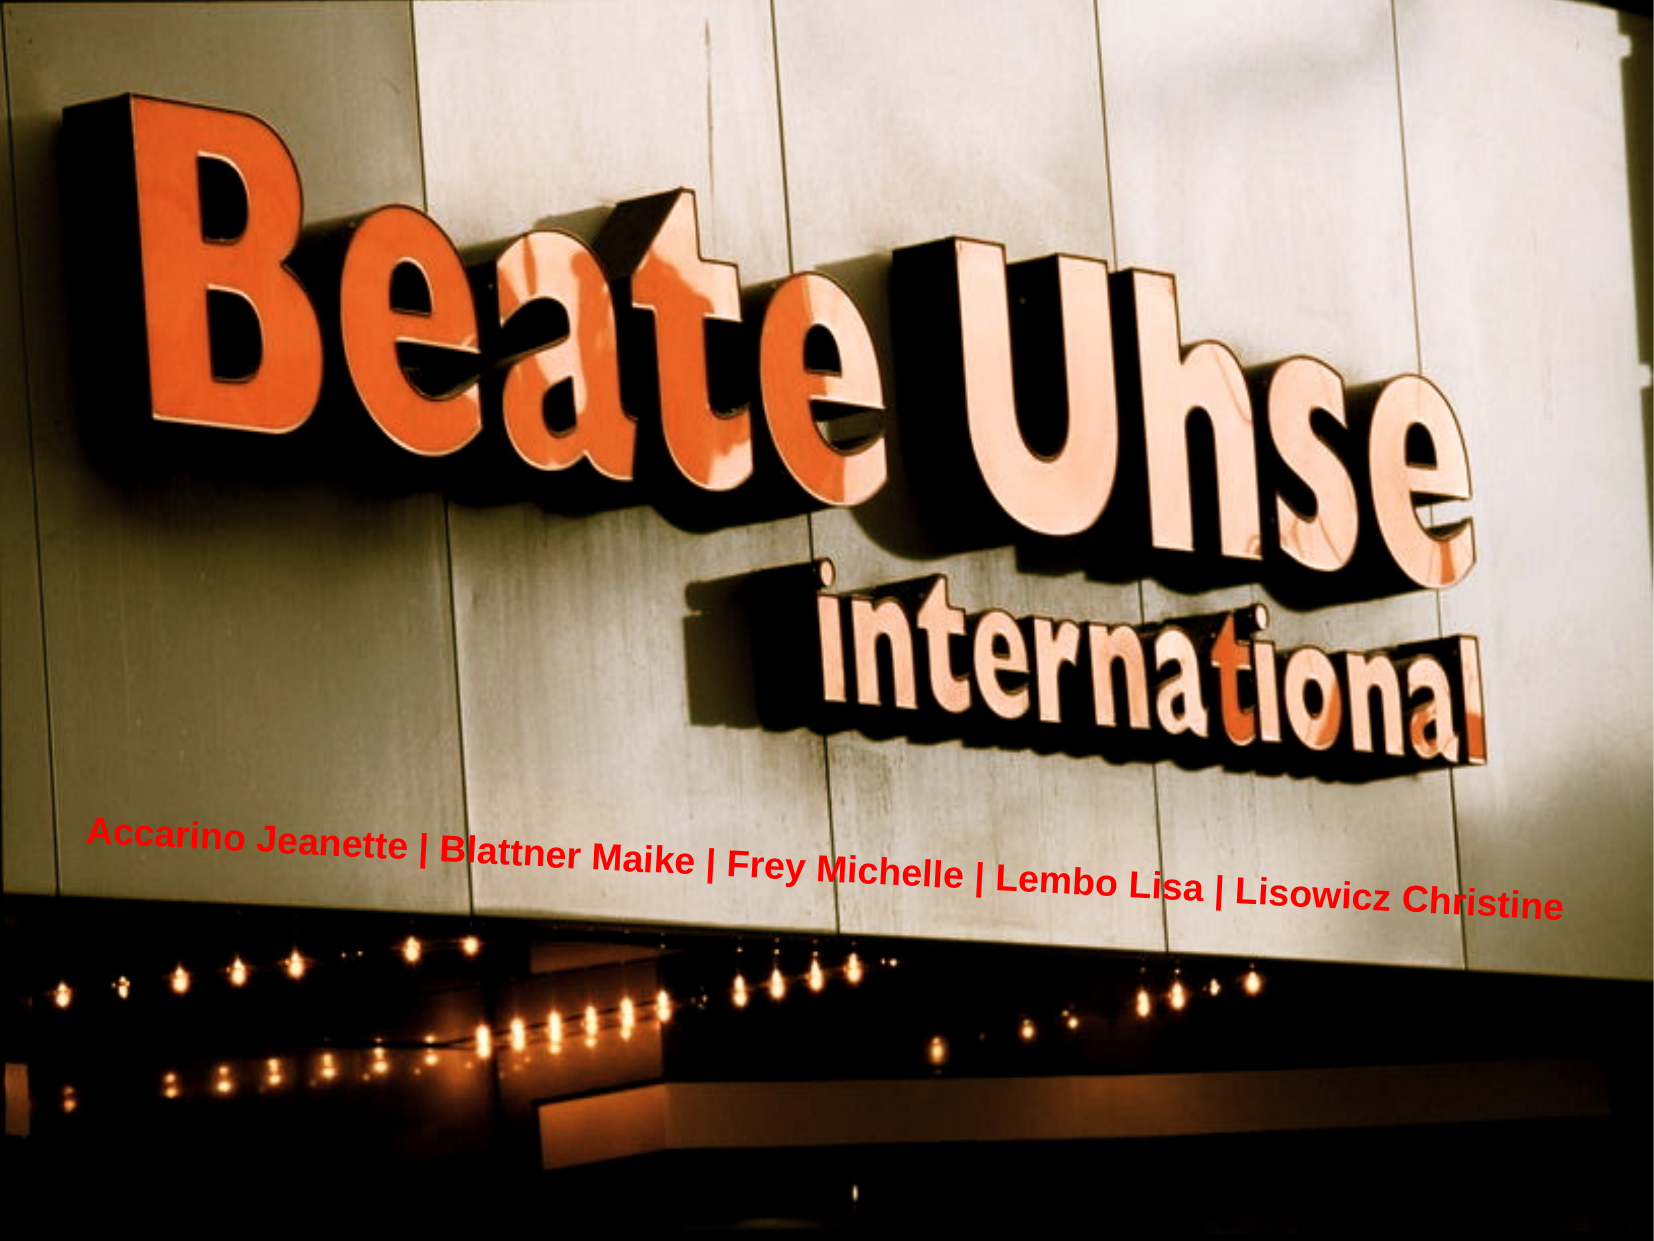

Accarino Jeanette | Blattner Maike | Frey Michelle | Lembo Lisa | Lisowicz Christine